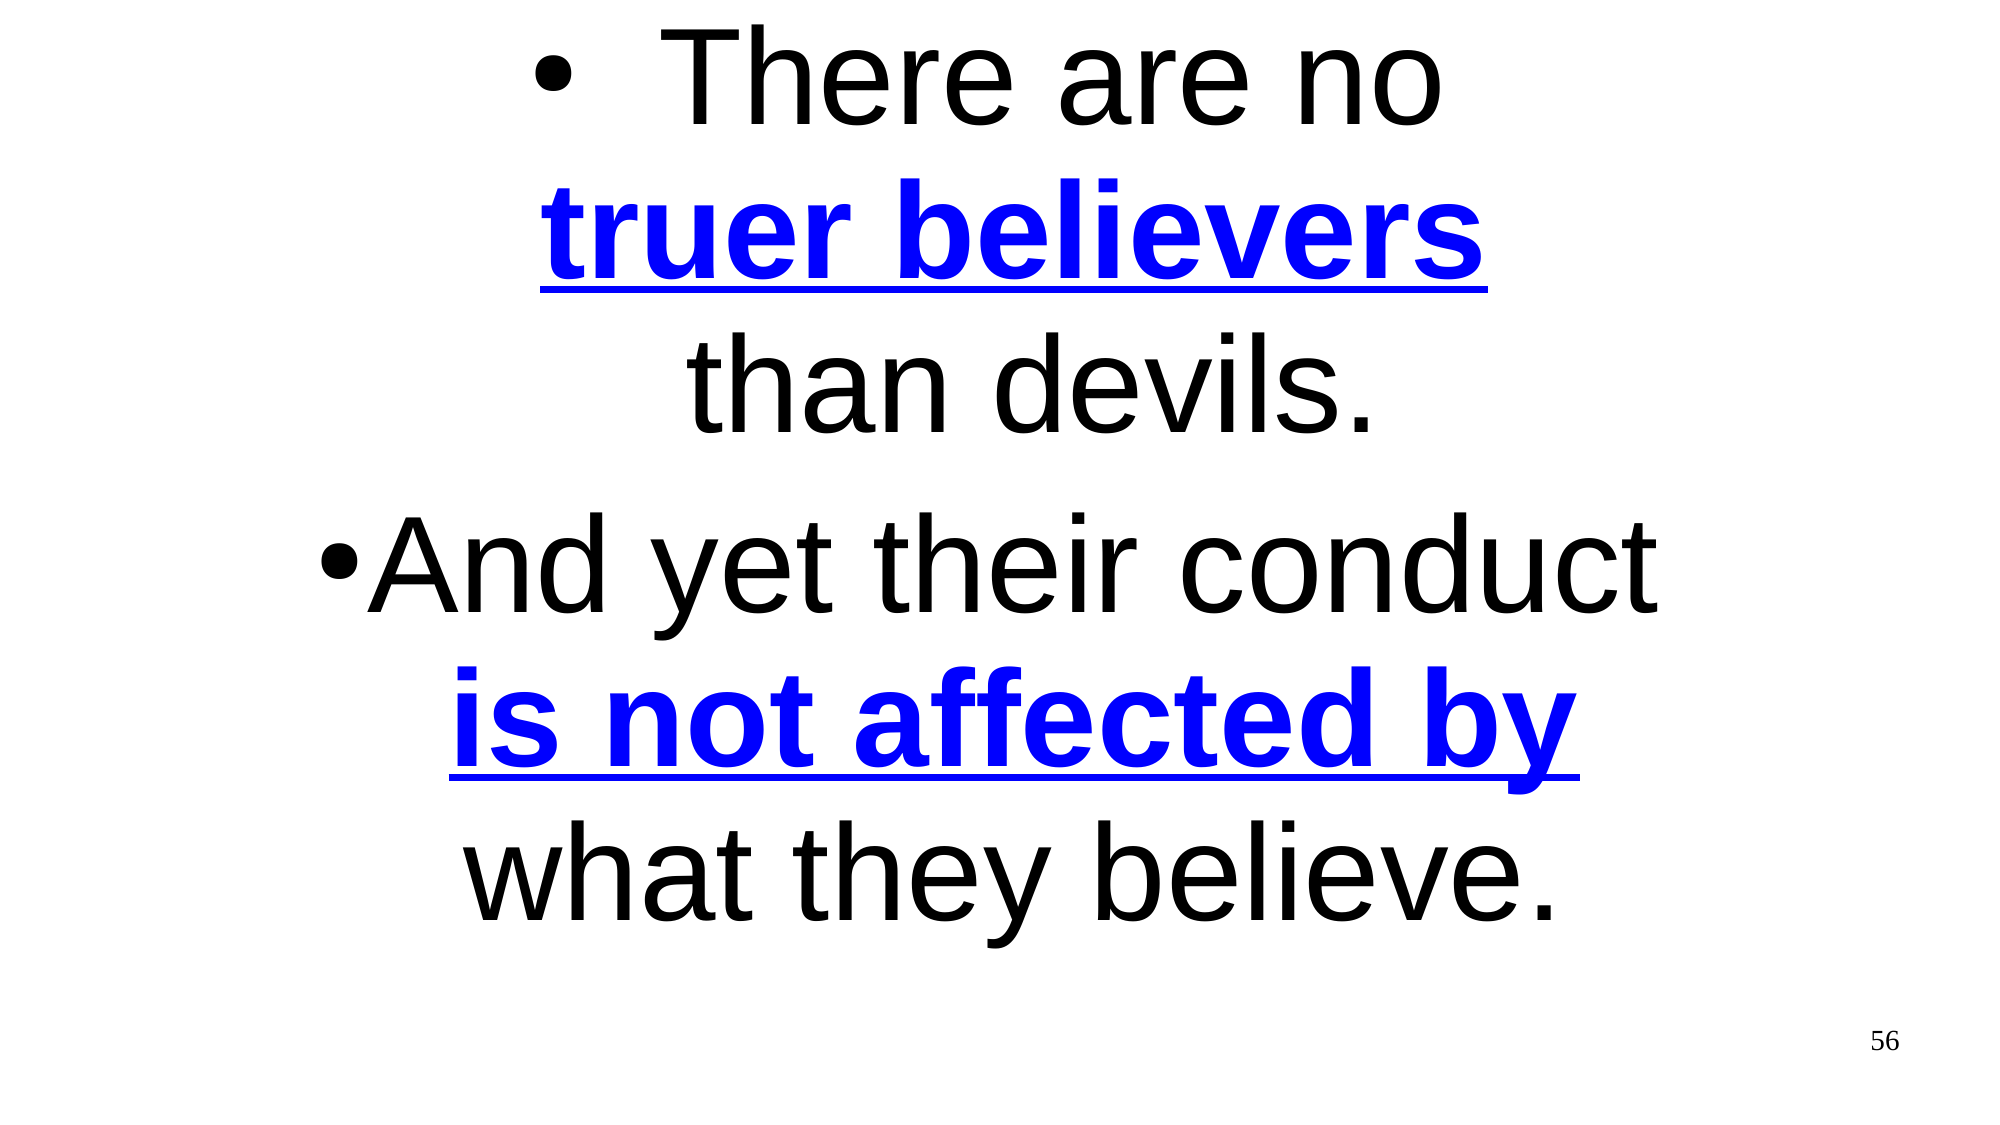

# There are no truer believers than devils.
And yet their conduct
is not affected by
what they believe.
56